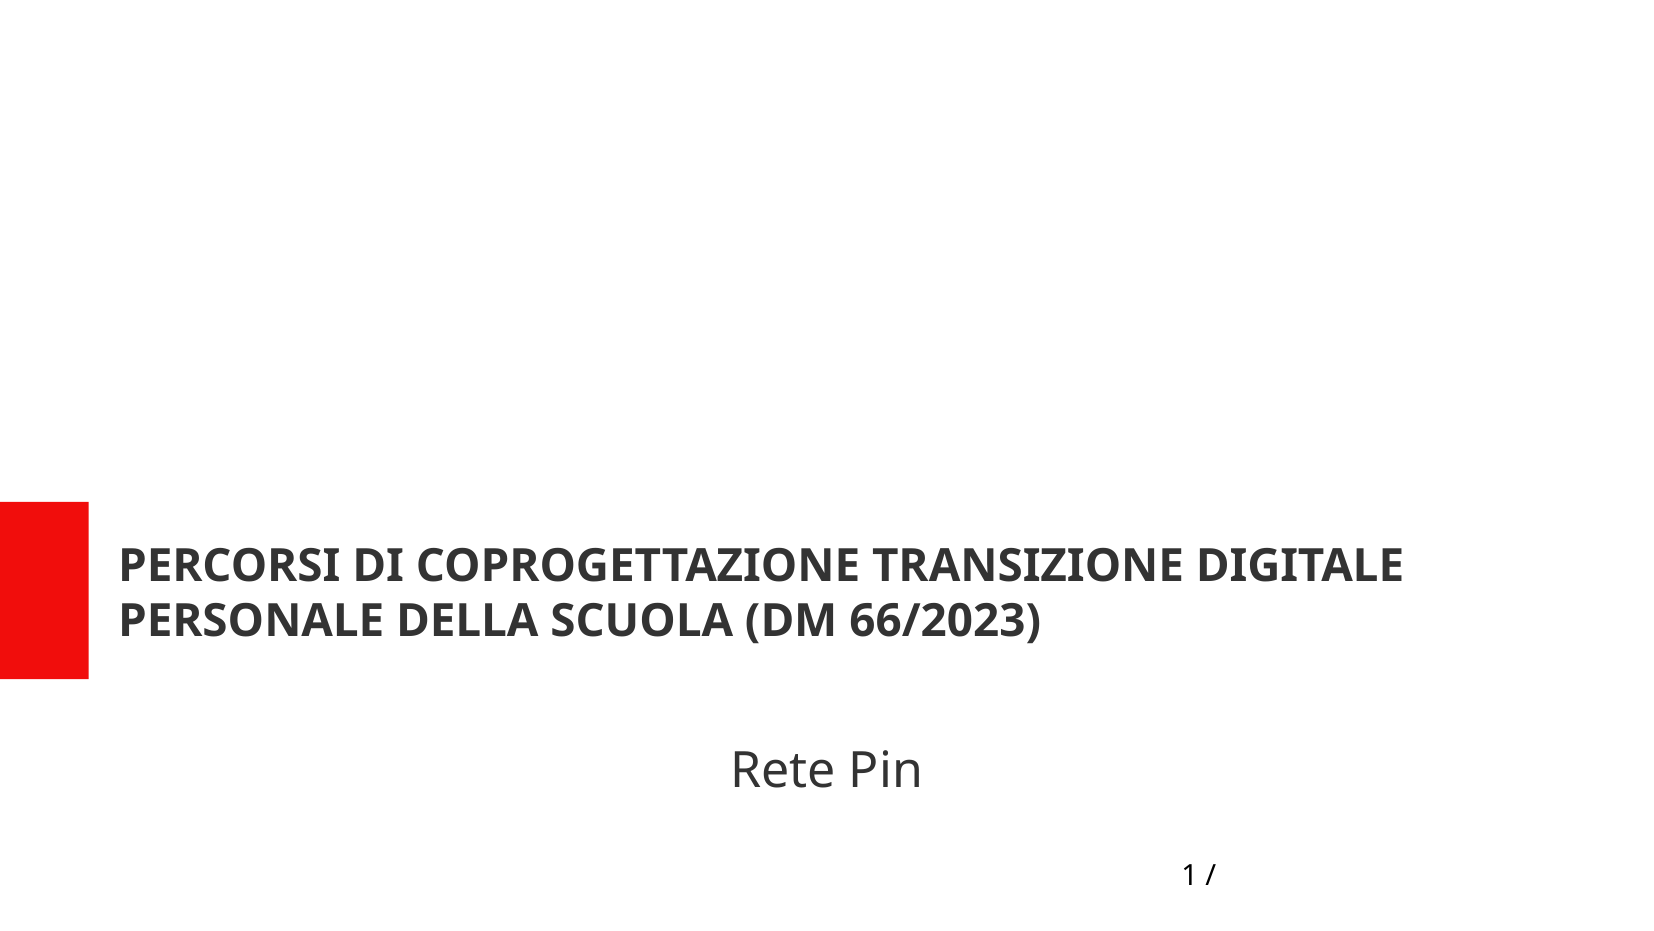

# PERCORSI DI COPROGETTAZIONE TRANSIZIONE DIGITALE PERSONALE DELLA SCUOLA (DM 66/2023)
Rete Pin